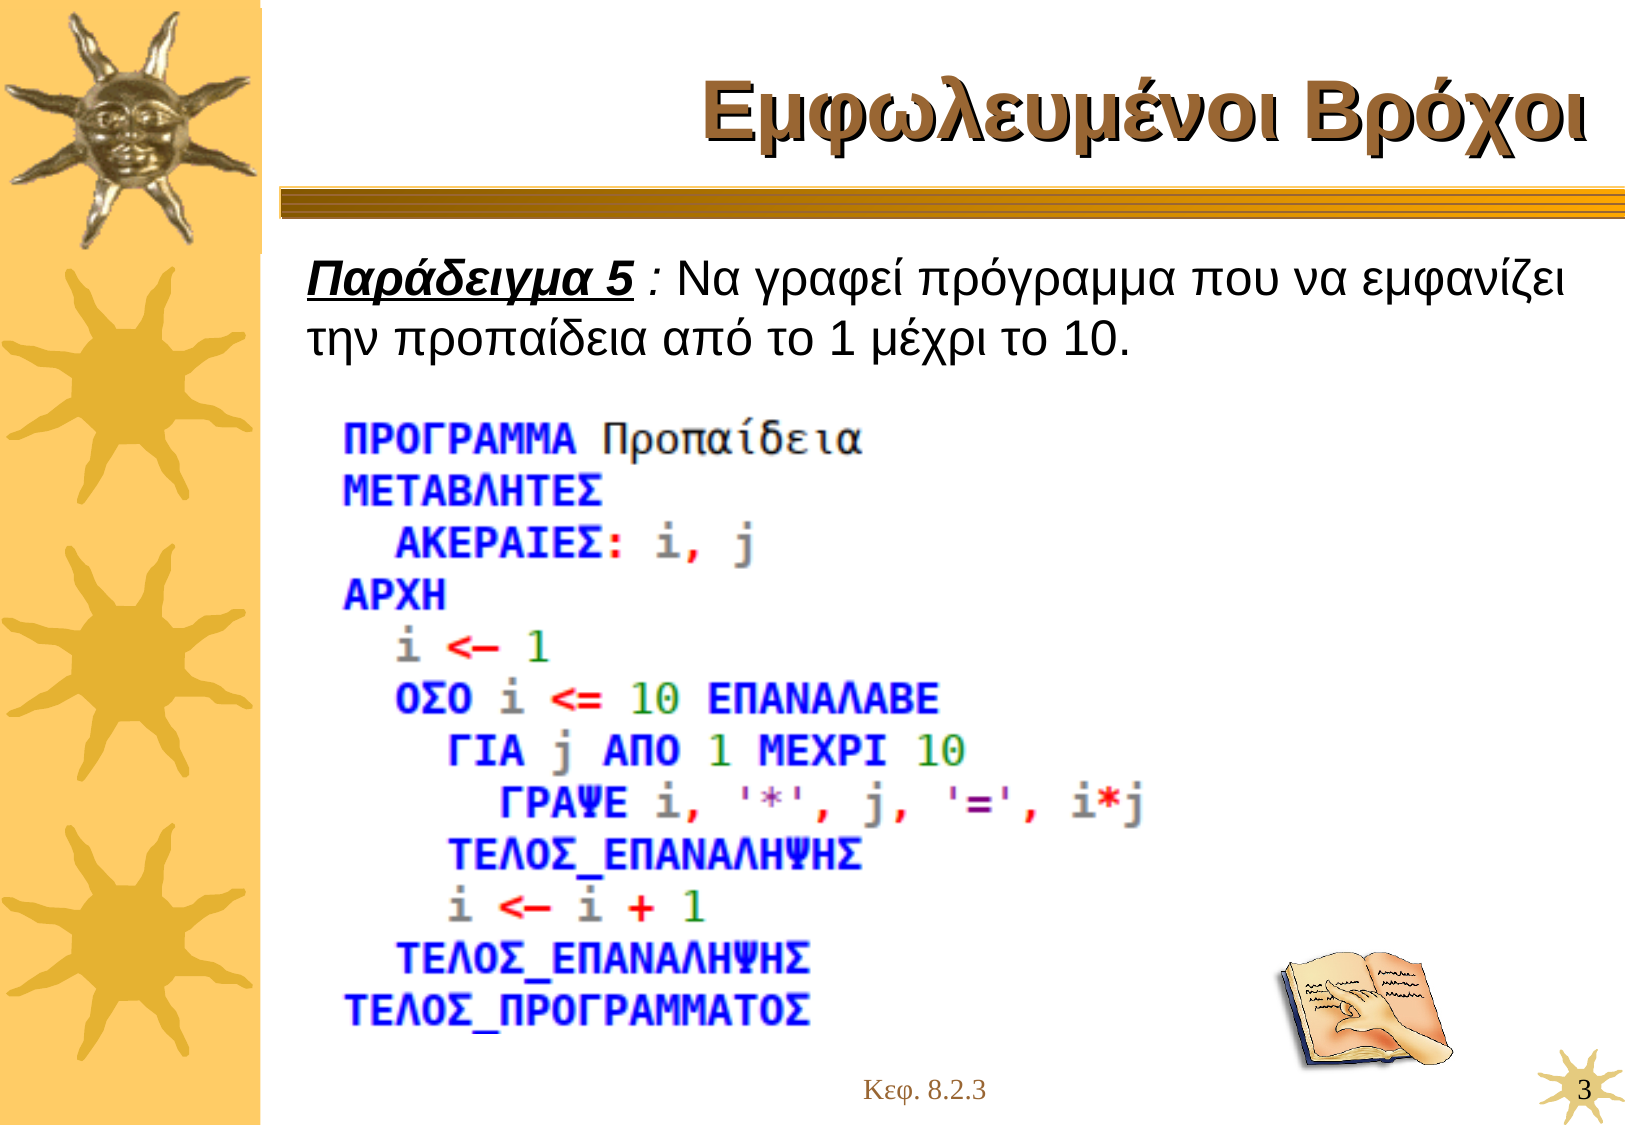

Εμφωλευμένοι Βρόχοι
Παράδειγμα 5 : Να γραφεί πρόγραμμα που να εμφανίζει την προπαίδεια από το 1 μέχρι το 10.
Κεφ. 8.2.3
3